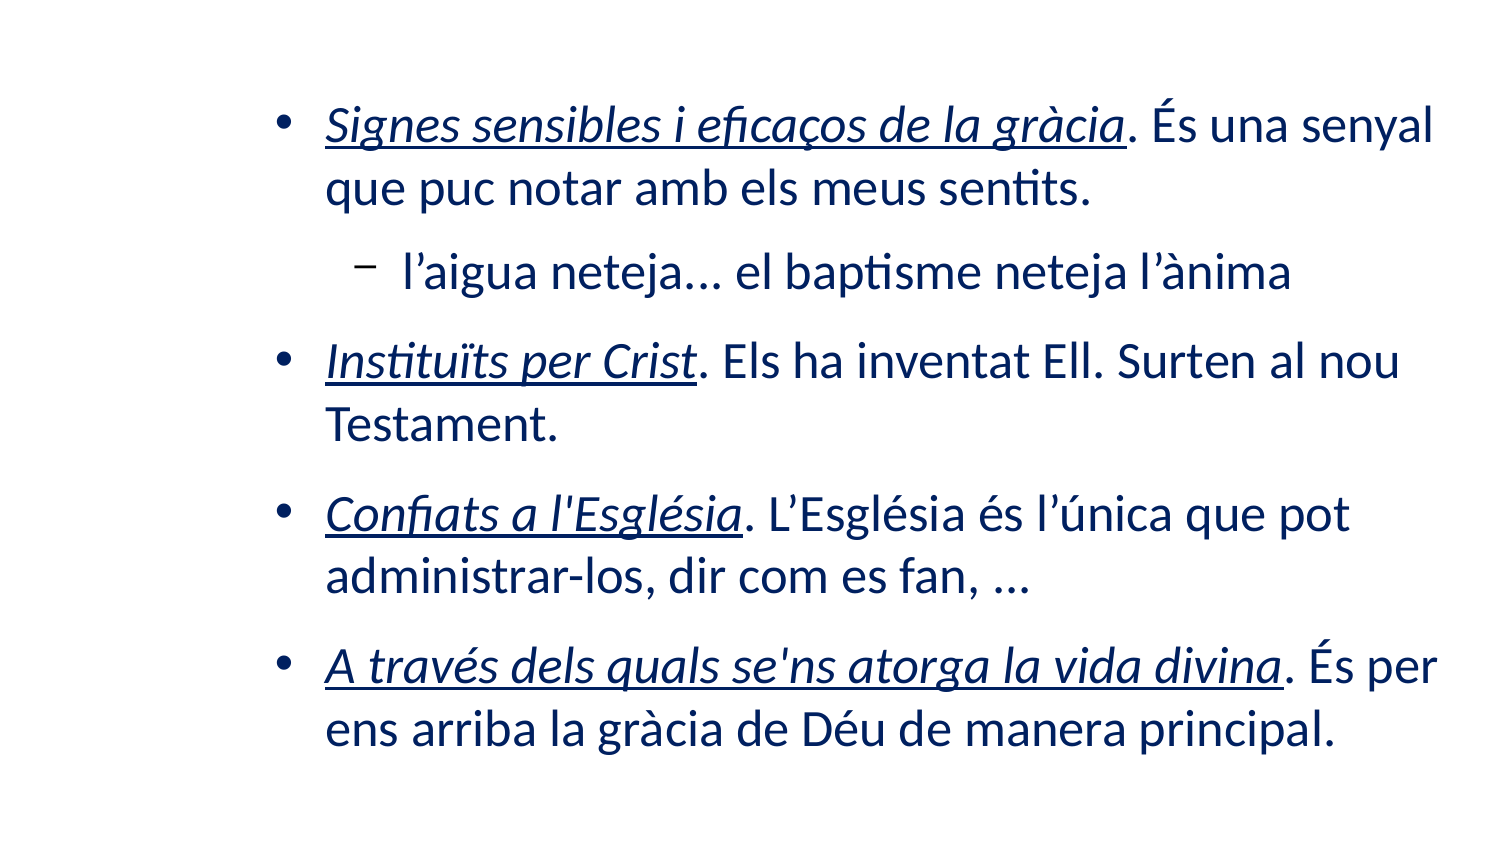

# Signes sensibles i eficaços de la gràcia. És una senyal que puc notar amb els meus sentits.
l’aigua neteja... el baptisme neteja l’ànima
Instituïts per Crist. Els ha inventat Ell. Surten al nou Testament.
Confiats a l'Església. L’Església és l’única que pot administrar-los, dir com es fan, ...
A través dels quals se'ns atorga la vida divina. És per ens arriba la gràcia de Déu de manera principal.